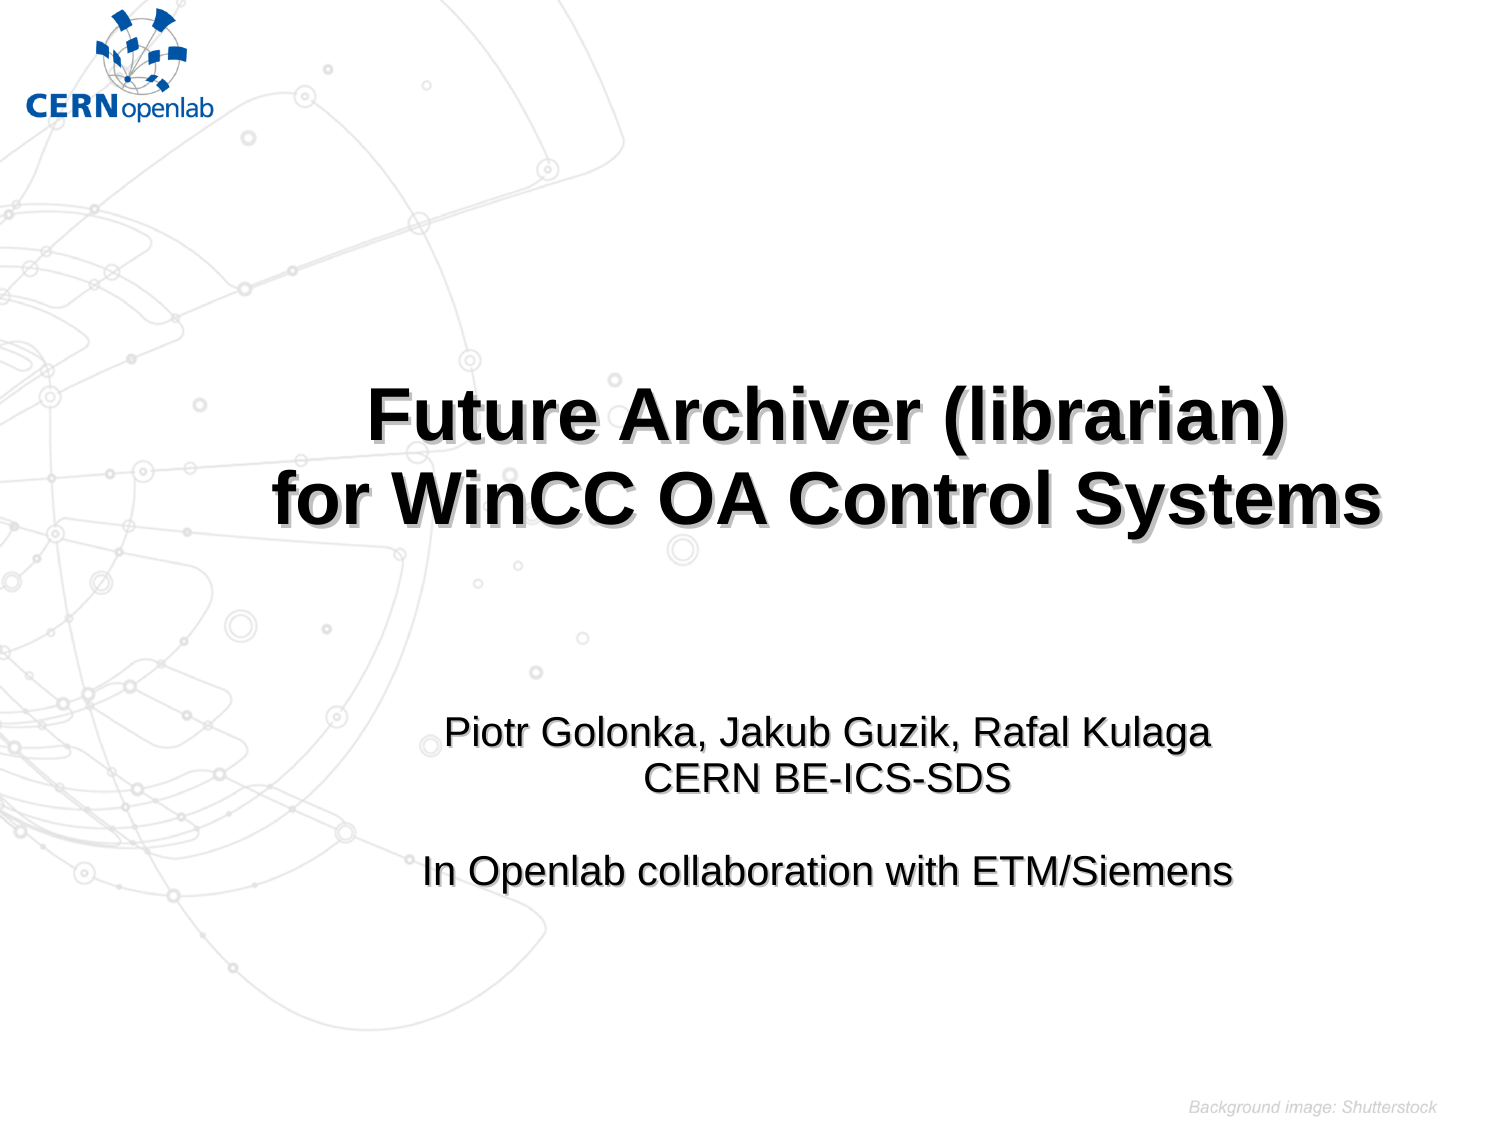

# Future Archiver (librarian) for WinCC OA Control Systems
Piotr Golonka, Jakub Guzik, Rafal Kulaga
CERN BE-ICS-SDS
In Openlab collaboration with ETM/Siemens